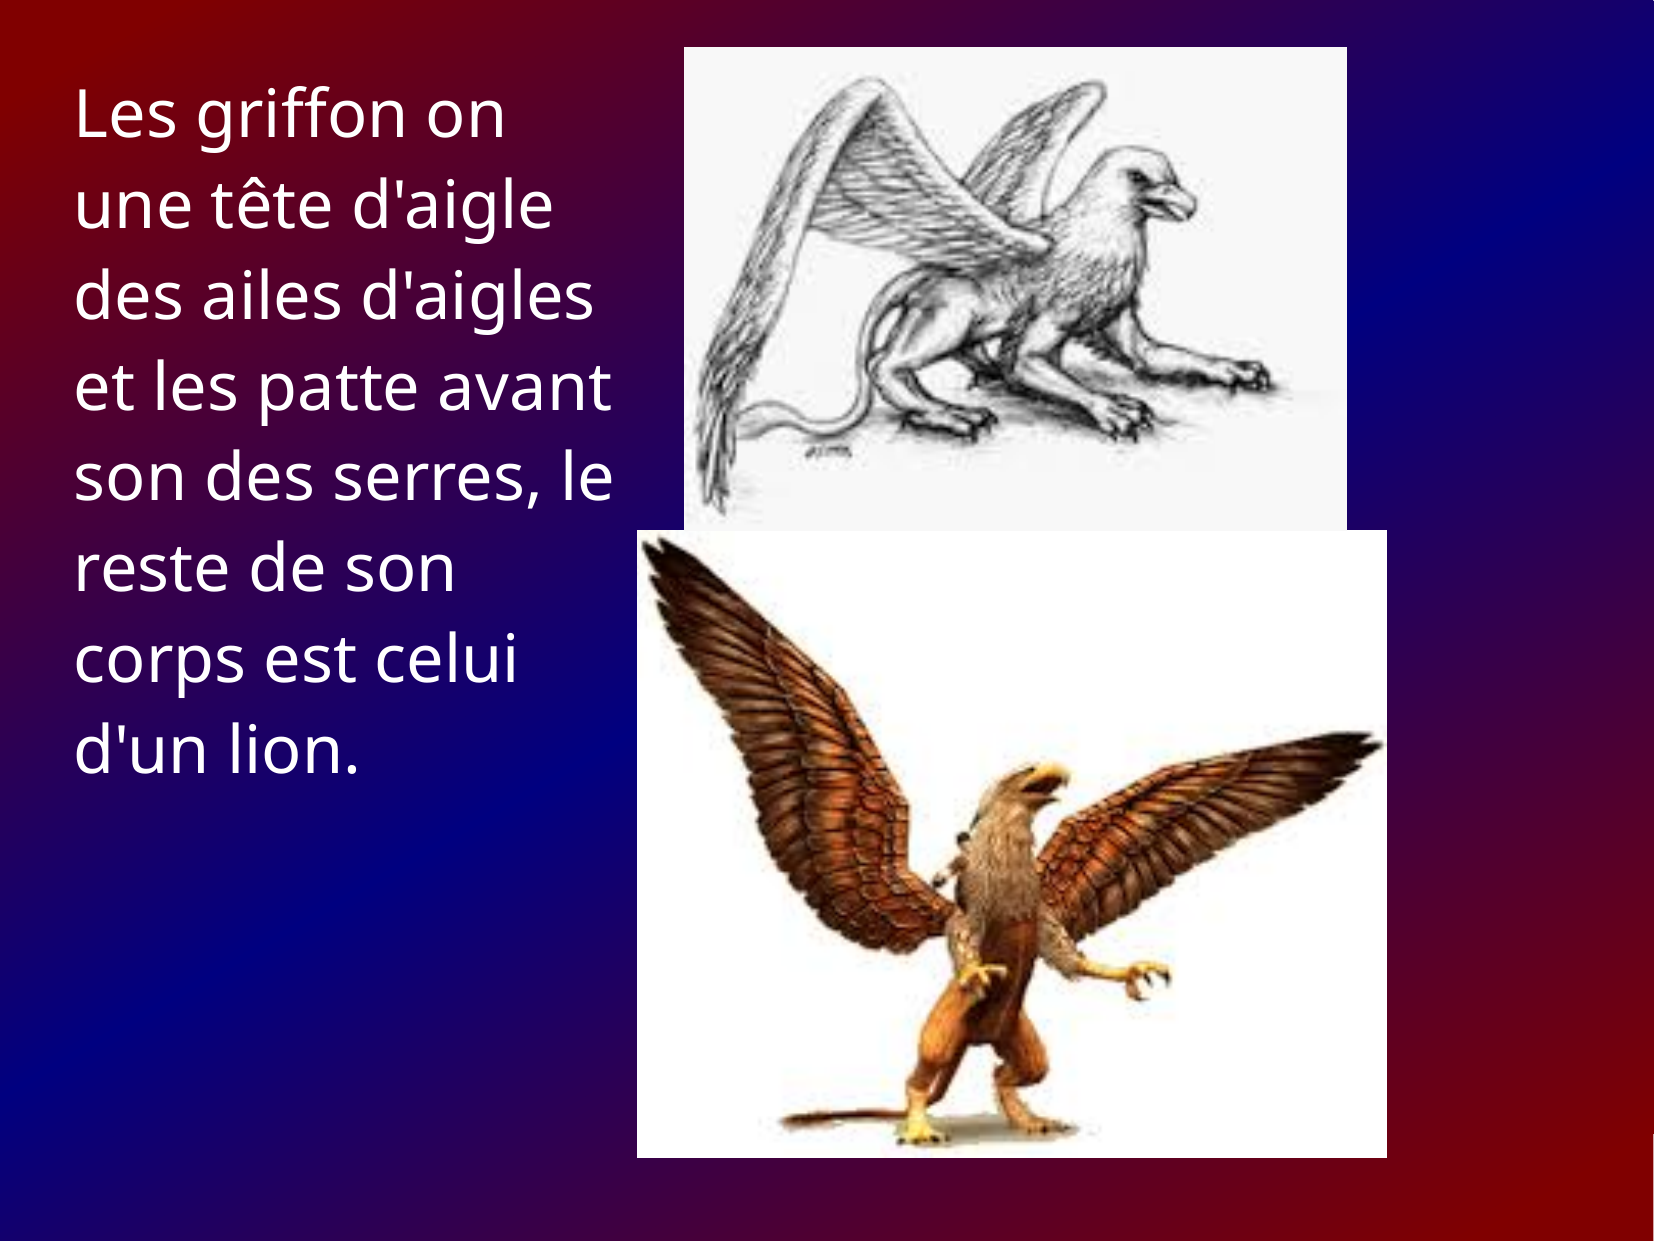

Les griffon on une tête d'aigle des ailes d'aigles et les patte avant son des serres, le reste de son corps est celui d'un lion.